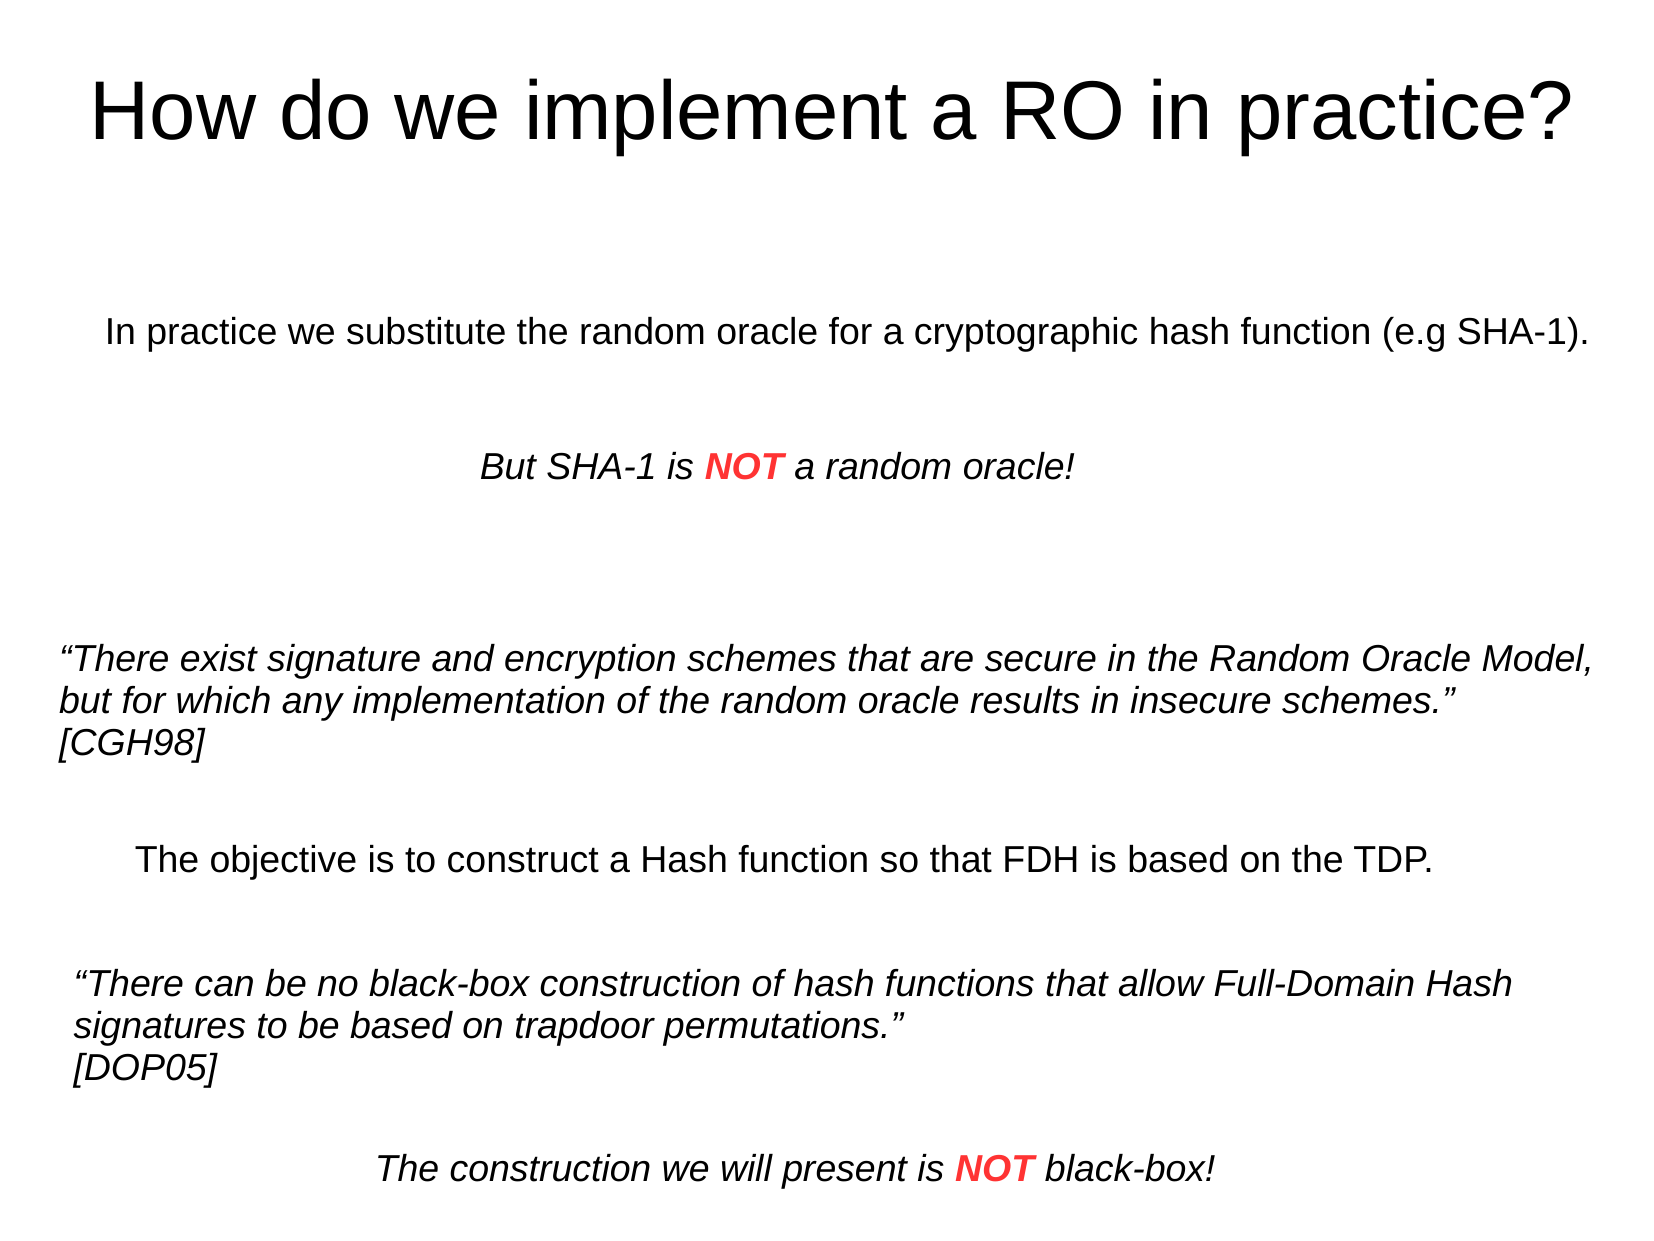

How do we implement a RO in practice?
In practice we substitute the random oracle for a cryptographic hash function (e.g SHA-1).
But SHA-1 is NOT a random oracle!
“There exist signature and encryption schemes that are secure in the Random Oracle Model, but for which any implementation of the random oracle results in insecure schemes.” [CGH98]
The objective is to construct a Hash function so that FDH is based on the TDP.
“There can be no black-box construction of hash functions that allow Full-Domain Hash signatures to be based on trapdoor permutations.”
[DOP05]
The construction we will present is NOT black-box!